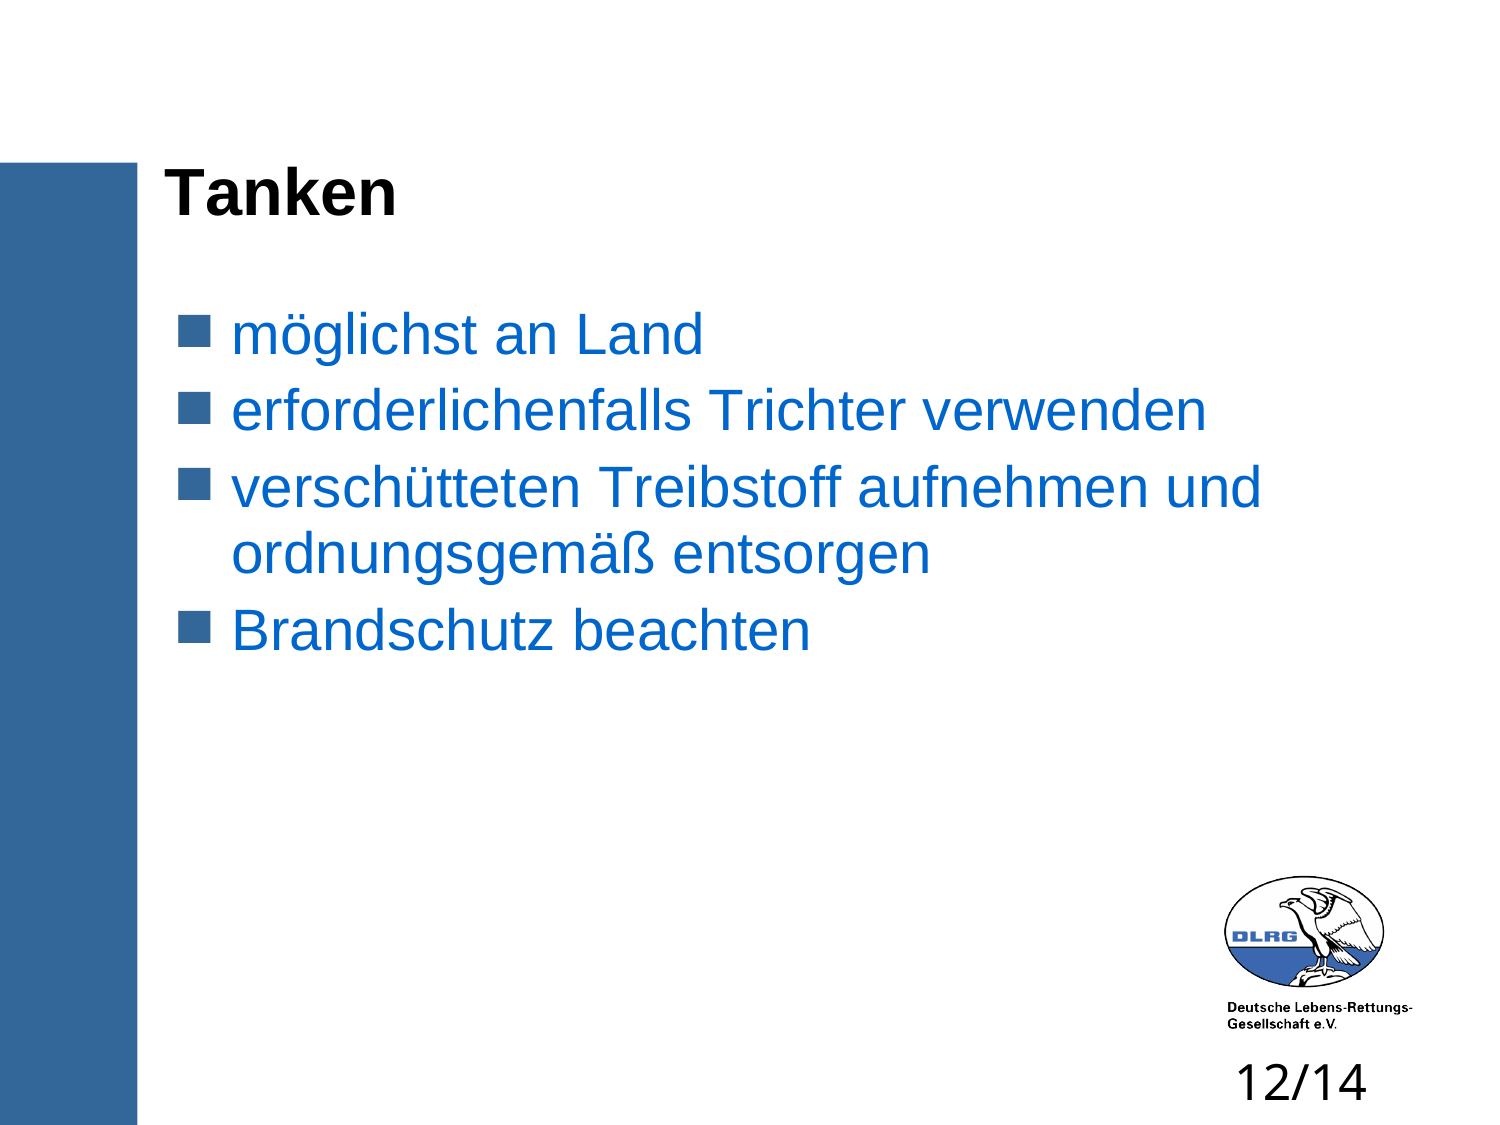

# Tanken
möglichst an Land
erforderlichenfalls Trichter verwenden
verschütteten Treibstoff aufnehmen und ordnungsgemäß entsorgen
Brandschutz beachten